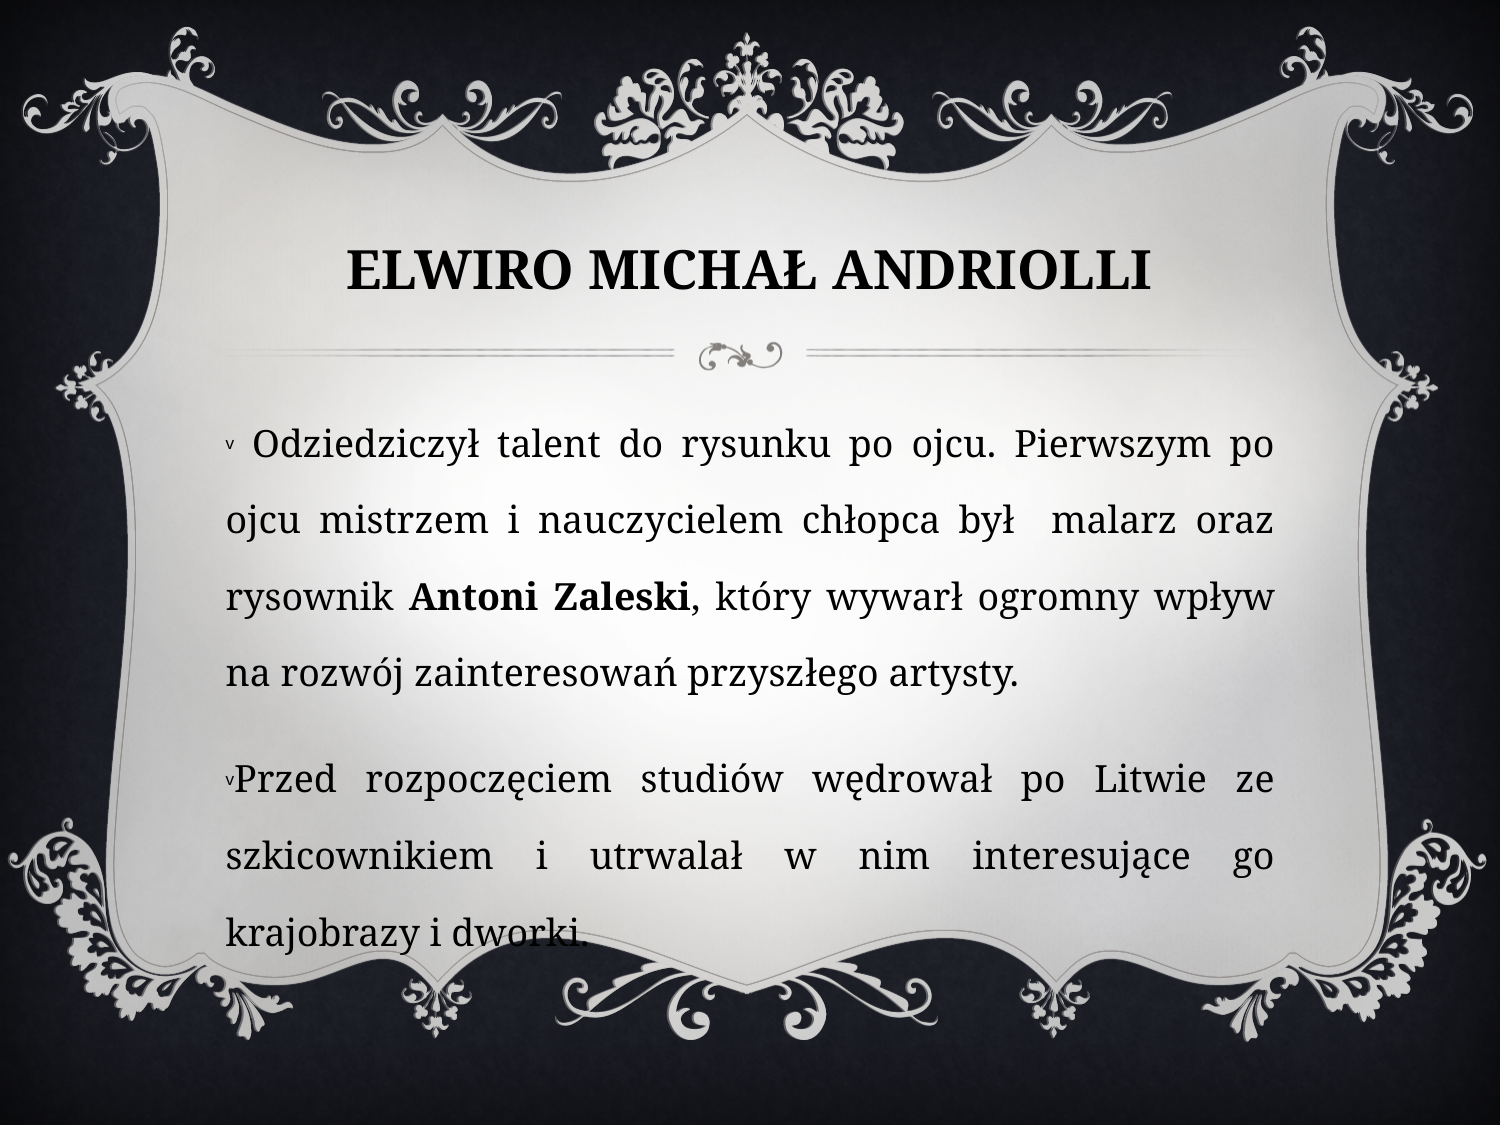

# ELWIRO MICHAŁ ANDRIOLLI
 Odziedziczył talent do rysunku po ojcu. Pierwszym po ojcu mistrzem i nauczycielem chłopca był malarz oraz rysownik Antoni Zaleski, który wywarł ogromny wpływ na rozwój zainteresowań przyszłego artysty.
Przed rozpoczęciem studiów wędrował po Litwie ze szkicownikiem i utrwalał w nim interesujące go krajobrazy i dworki.